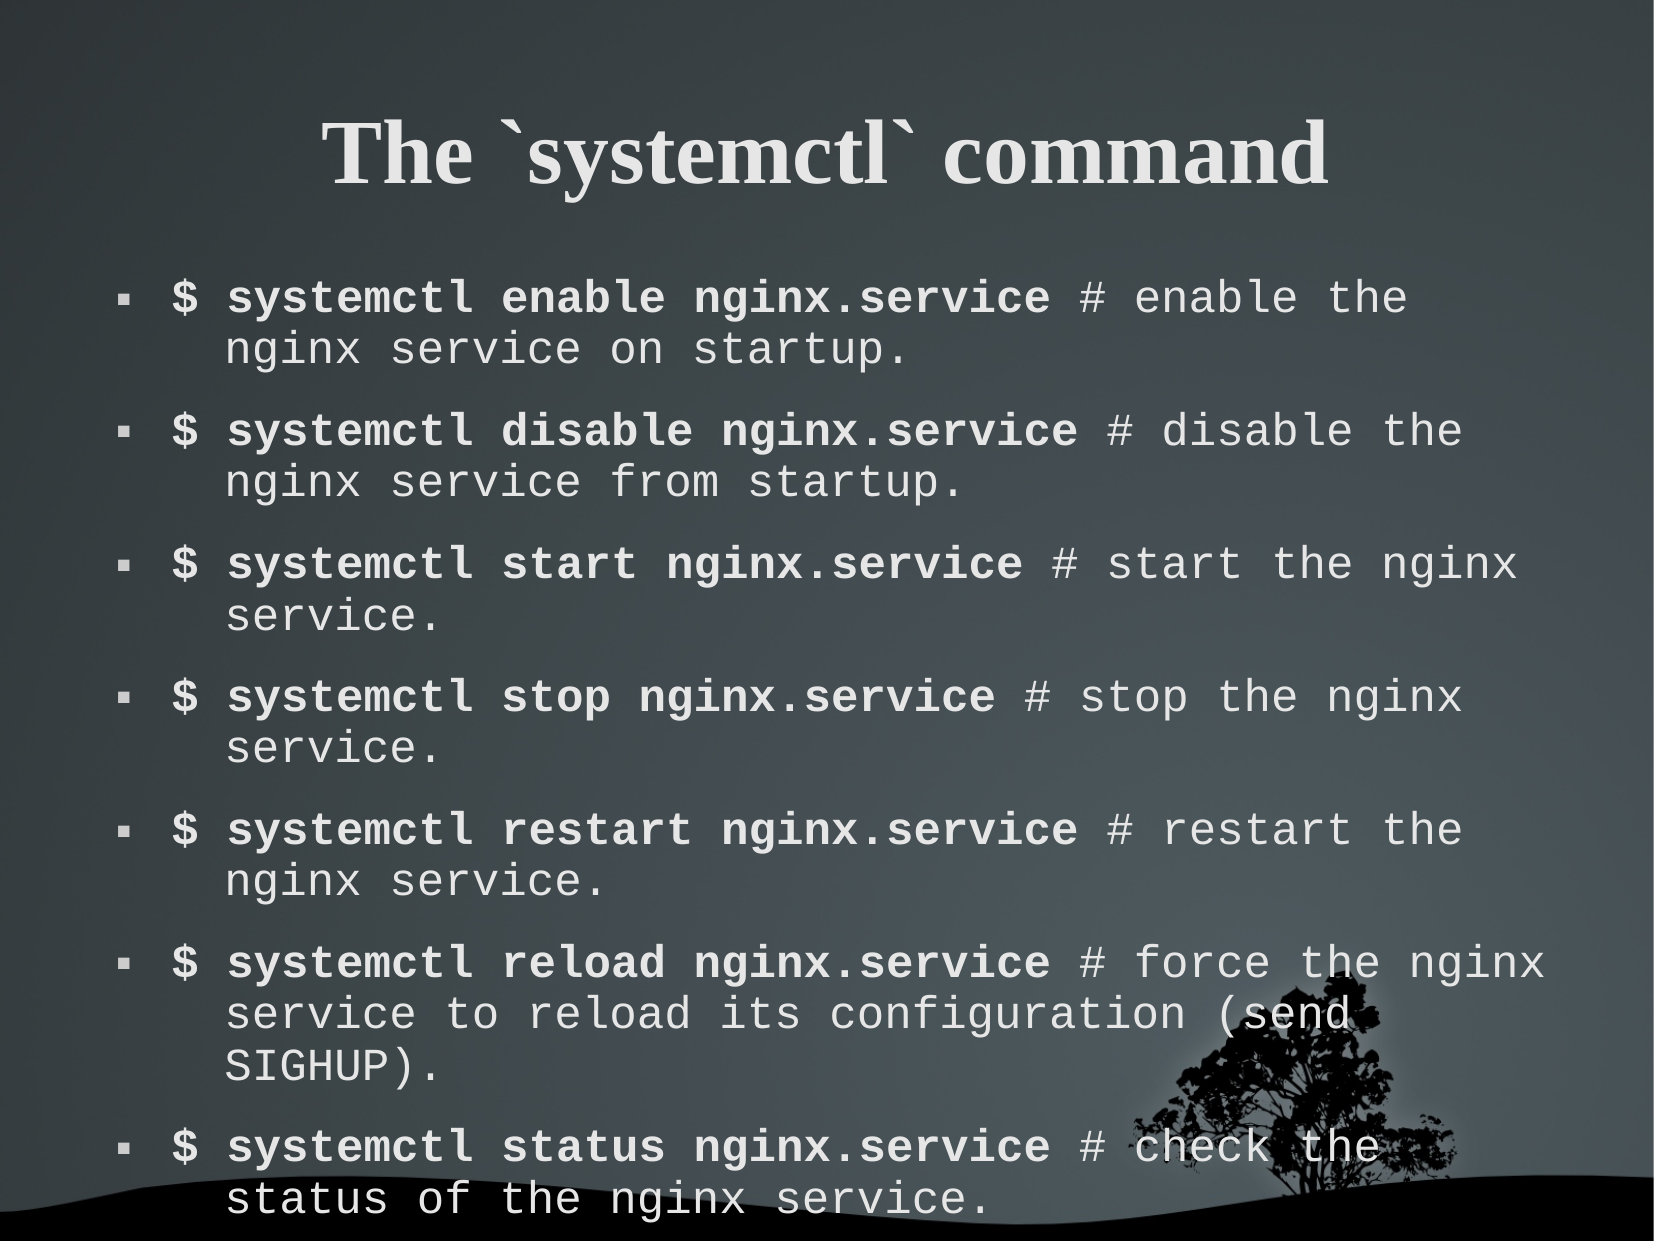

# The `systemctl` command
$ systemctl enable nginx.service # enable the nginx service on startup.
$ systemctl disable nginx.service # disable the nginx service from startup.
$ systemctl start nginx.service # start the nginx service.
$ systemctl stop nginx.service # stop the nginx service.
$ systemctl restart nginx.service # restart the nginx service.
$ systemctl reload nginx.service # force the nginx service to reload its configuration (send SIGHUP).
$ systemctl status nginx.service # check the status of the nginx service.